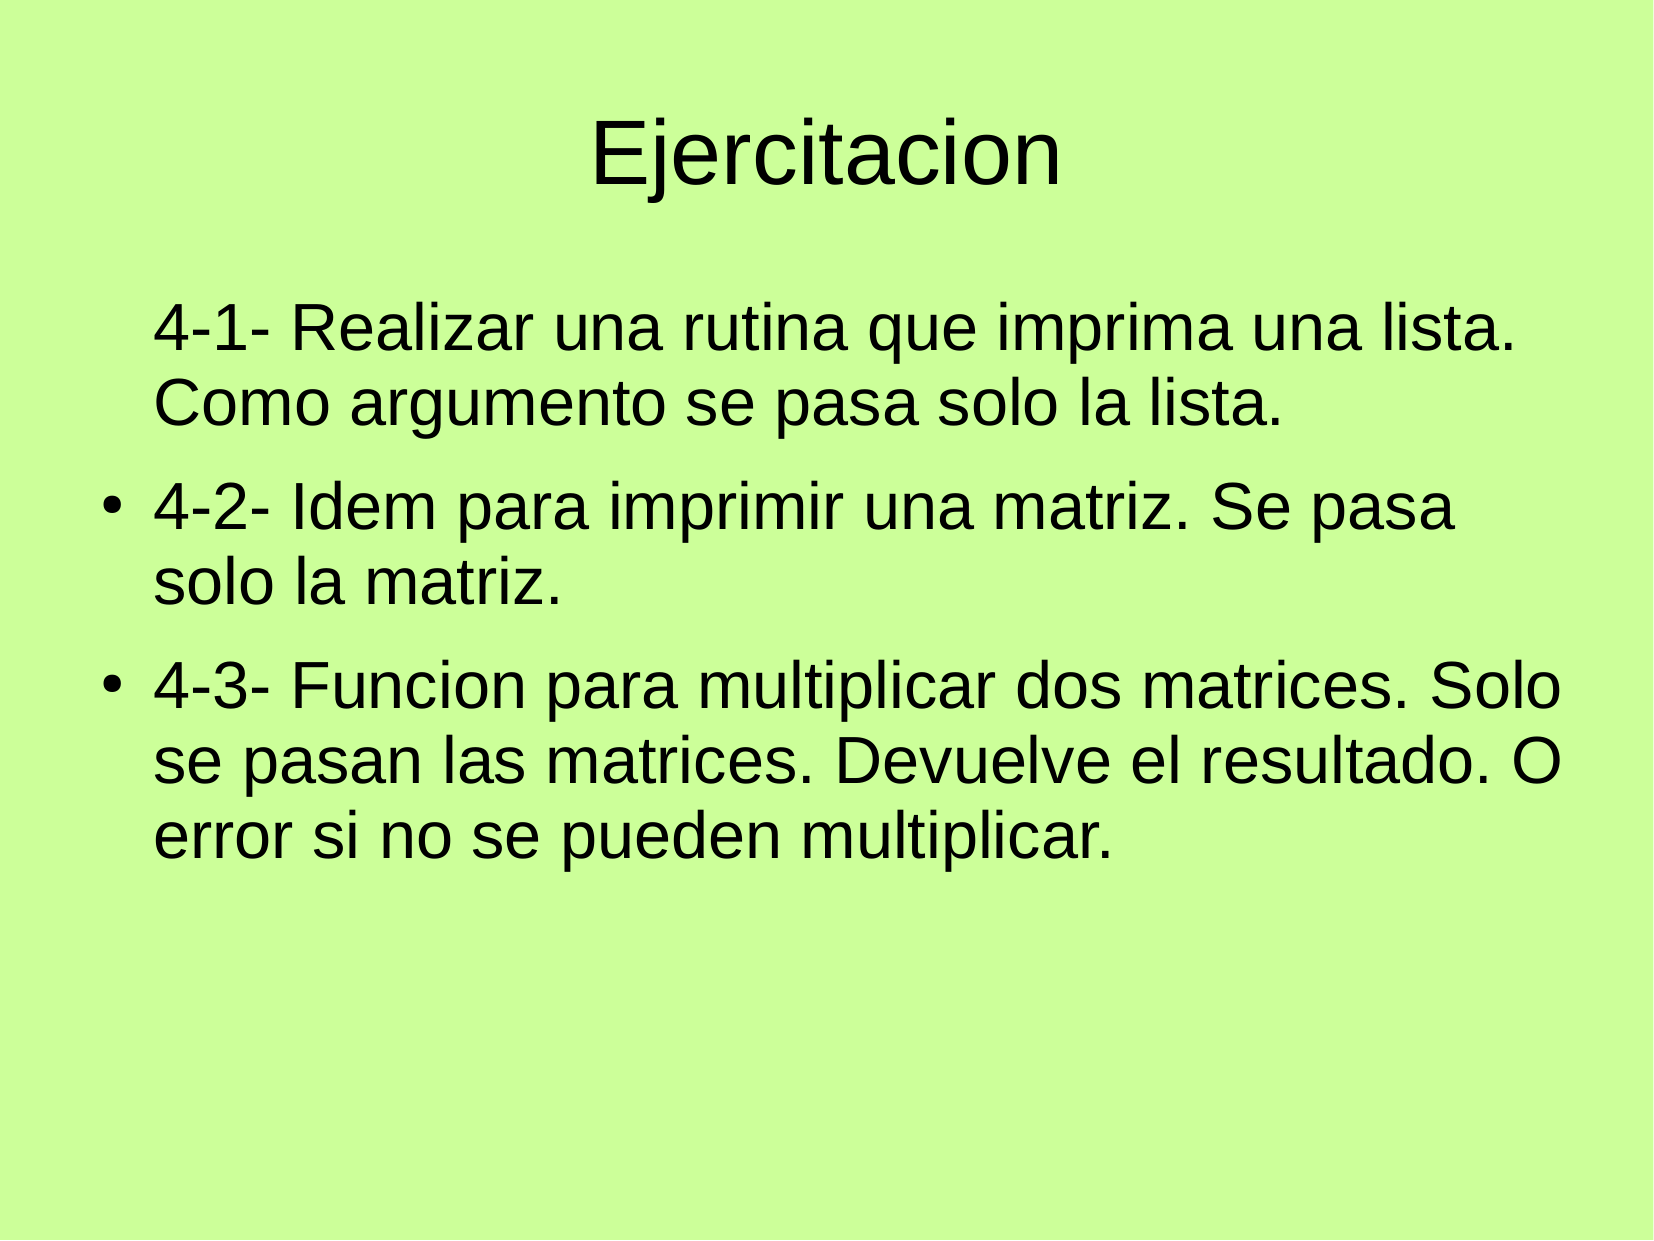

# Ejercitacion
4-1- Realizar una rutina que imprima una lista. Como argumento se pasa solo la lista.
4-2- Idem para imprimir una matriz. Se pasa solo la matriz.
4-3- Funcion para multiplicar dos matrices. Solo se pasan las matrices. Devuelve el resultado. O error si no se pueden multiplicar.